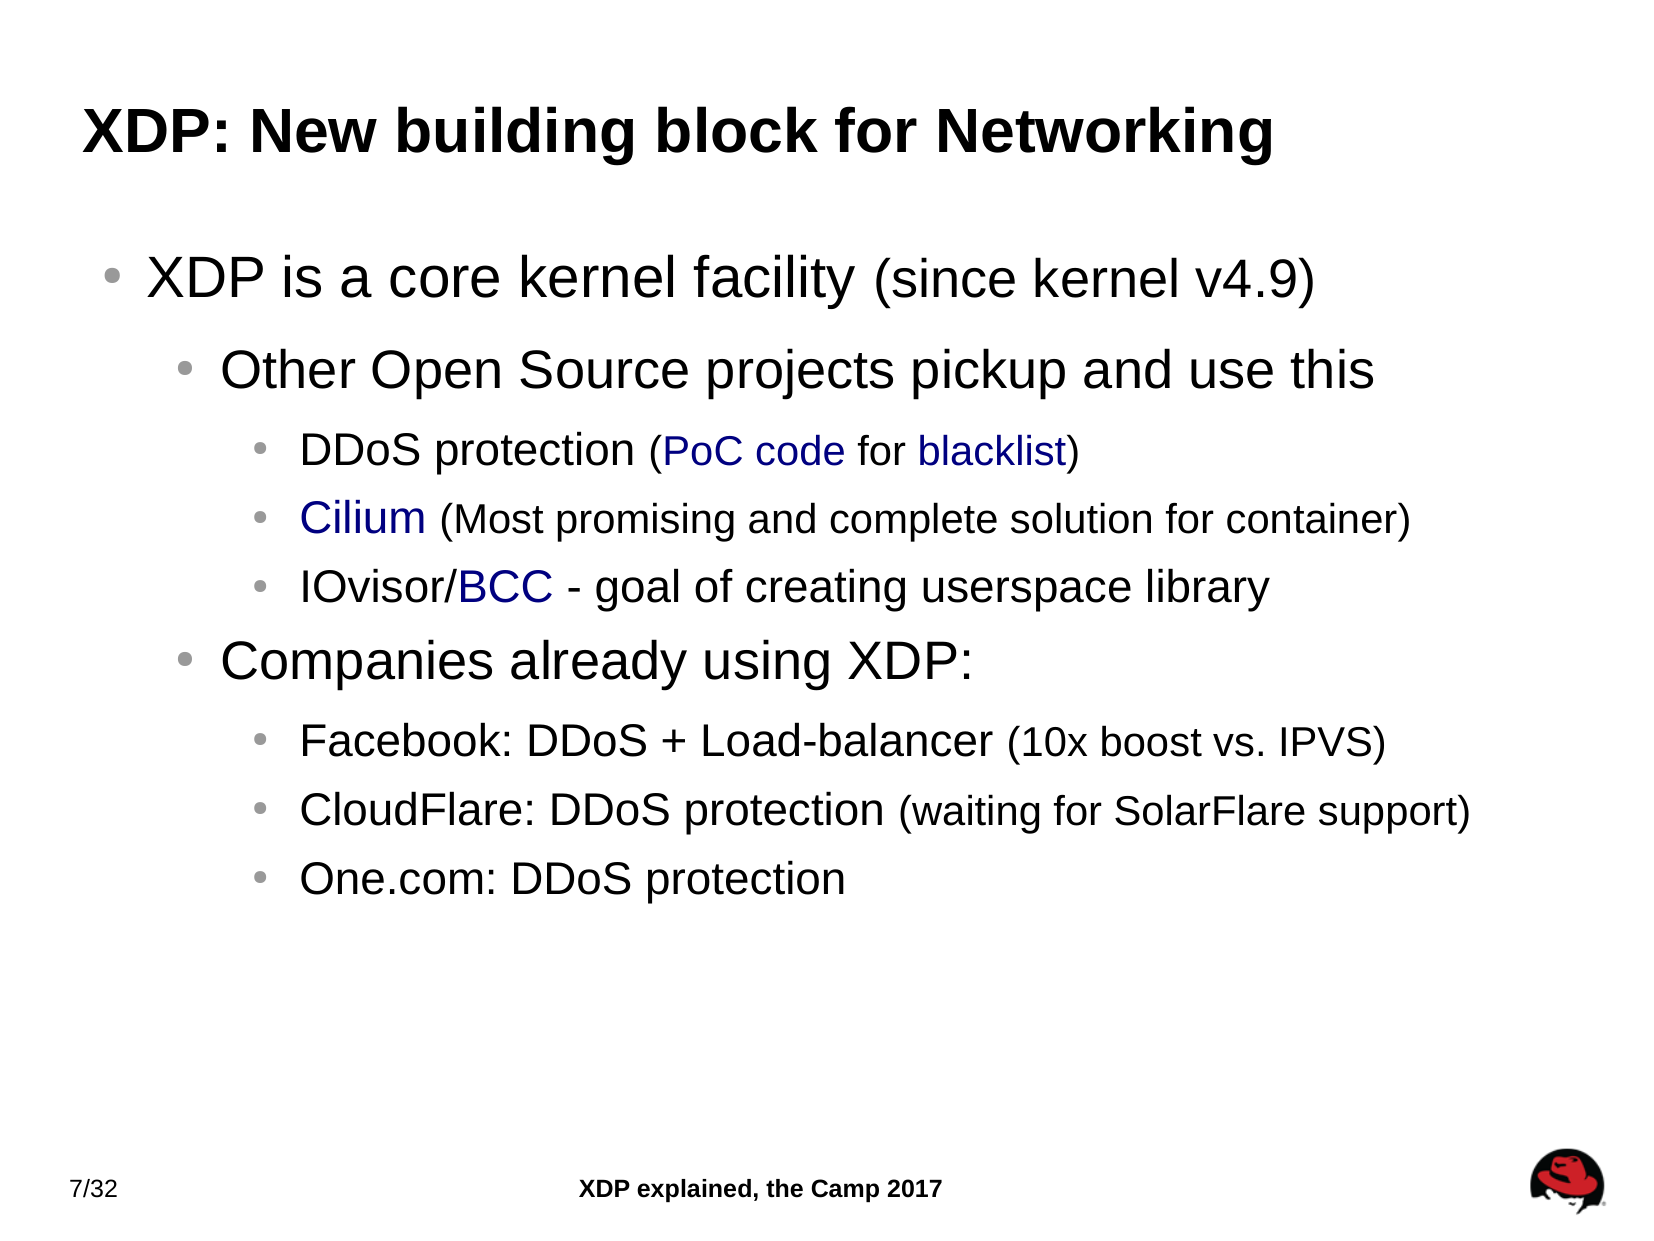

# XDP: New building block for Networking
XDP is a core kernel facility (since kernel v4.9)
Other Open Source projects pickup and use this
DDoS protection (PoC code for blacklist)
Cilium (Most promising and complete solution for container)
IOvisor/BCC - goal of creating userspace library
Companies already using XDP:
Facebook: DDoS + Load-balancer (10x boost vs. IPVS)
CloudFlare: DDoS protection (waiting for SolarFlare support)
One.com: DDoS protection